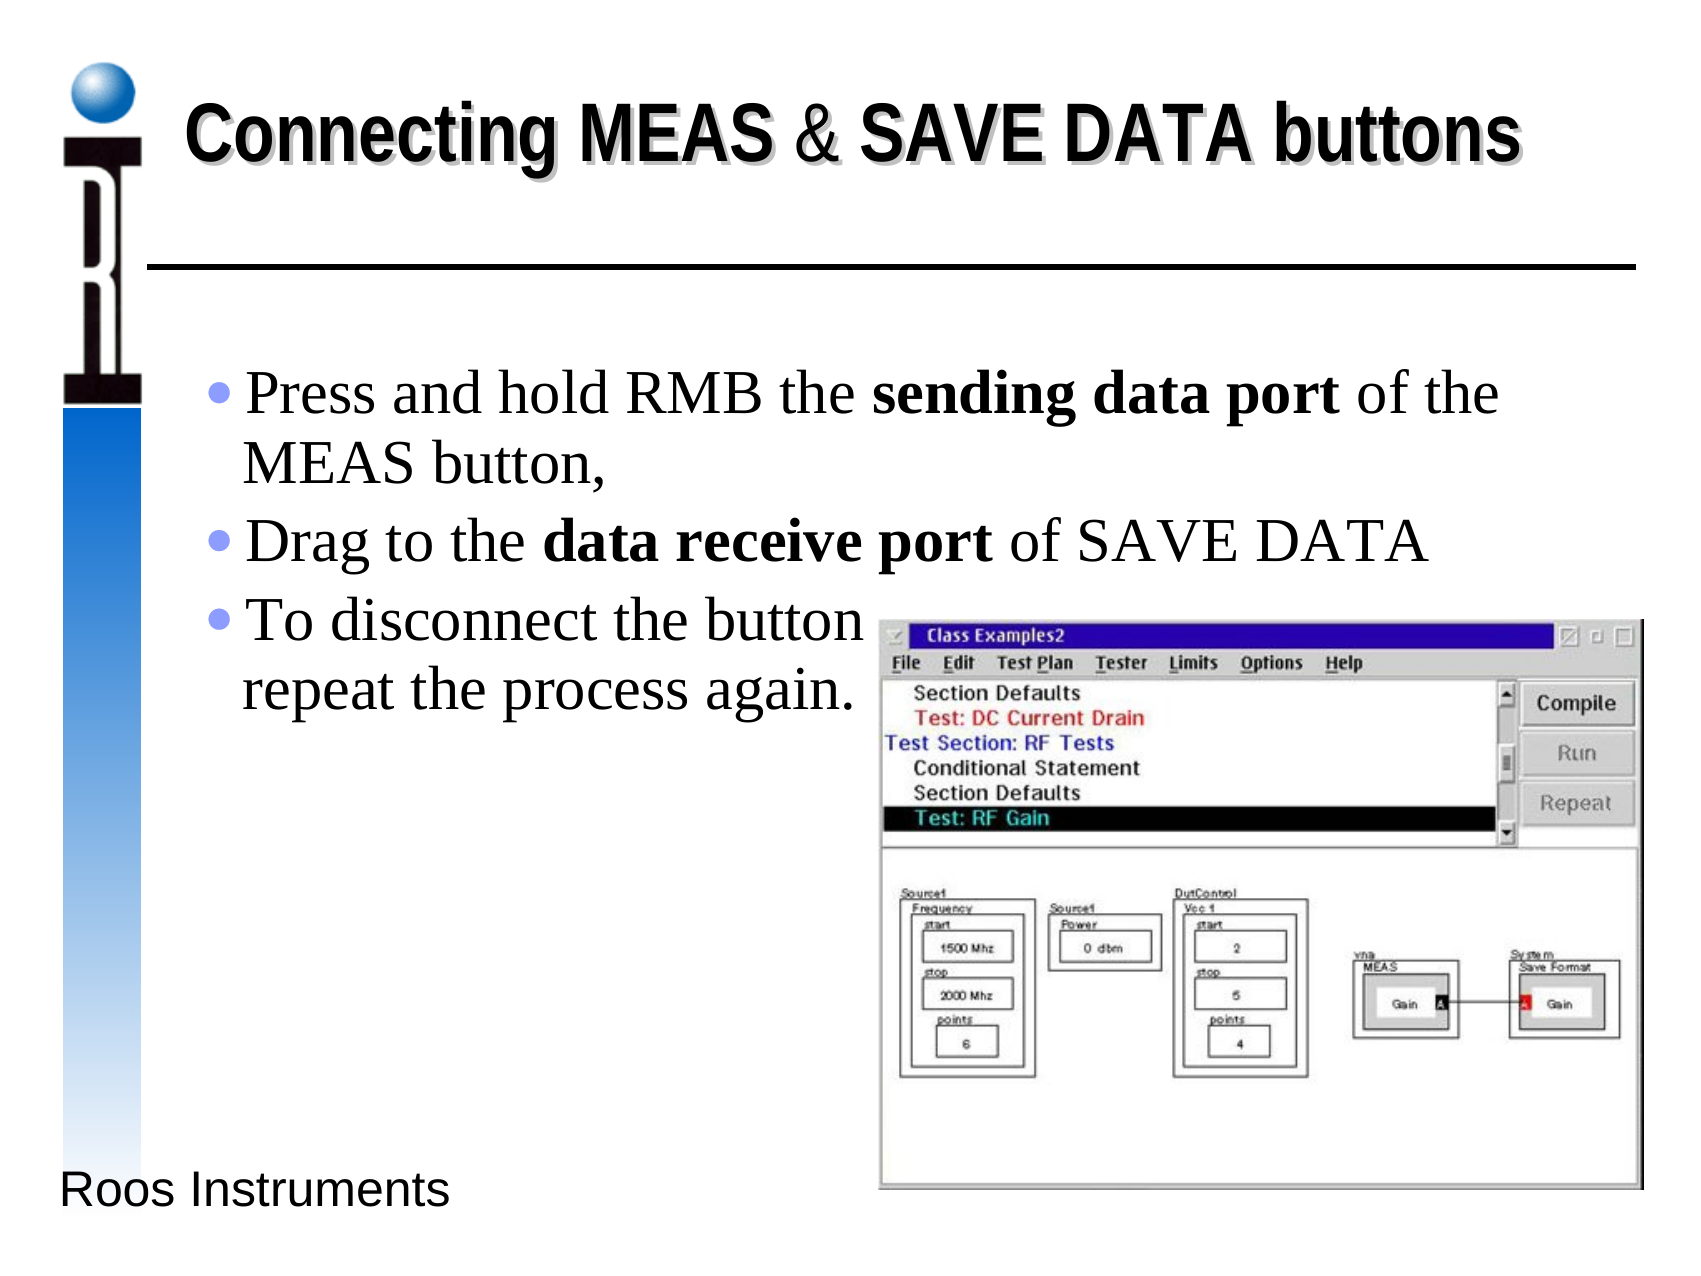

Connecting MEAS & SAVE DATA buttons
Press and hold RMB the sending data port of the MEAS button,
Drag to the data receive port of SAVE DATA
To disconnect the button
repeat the process again.